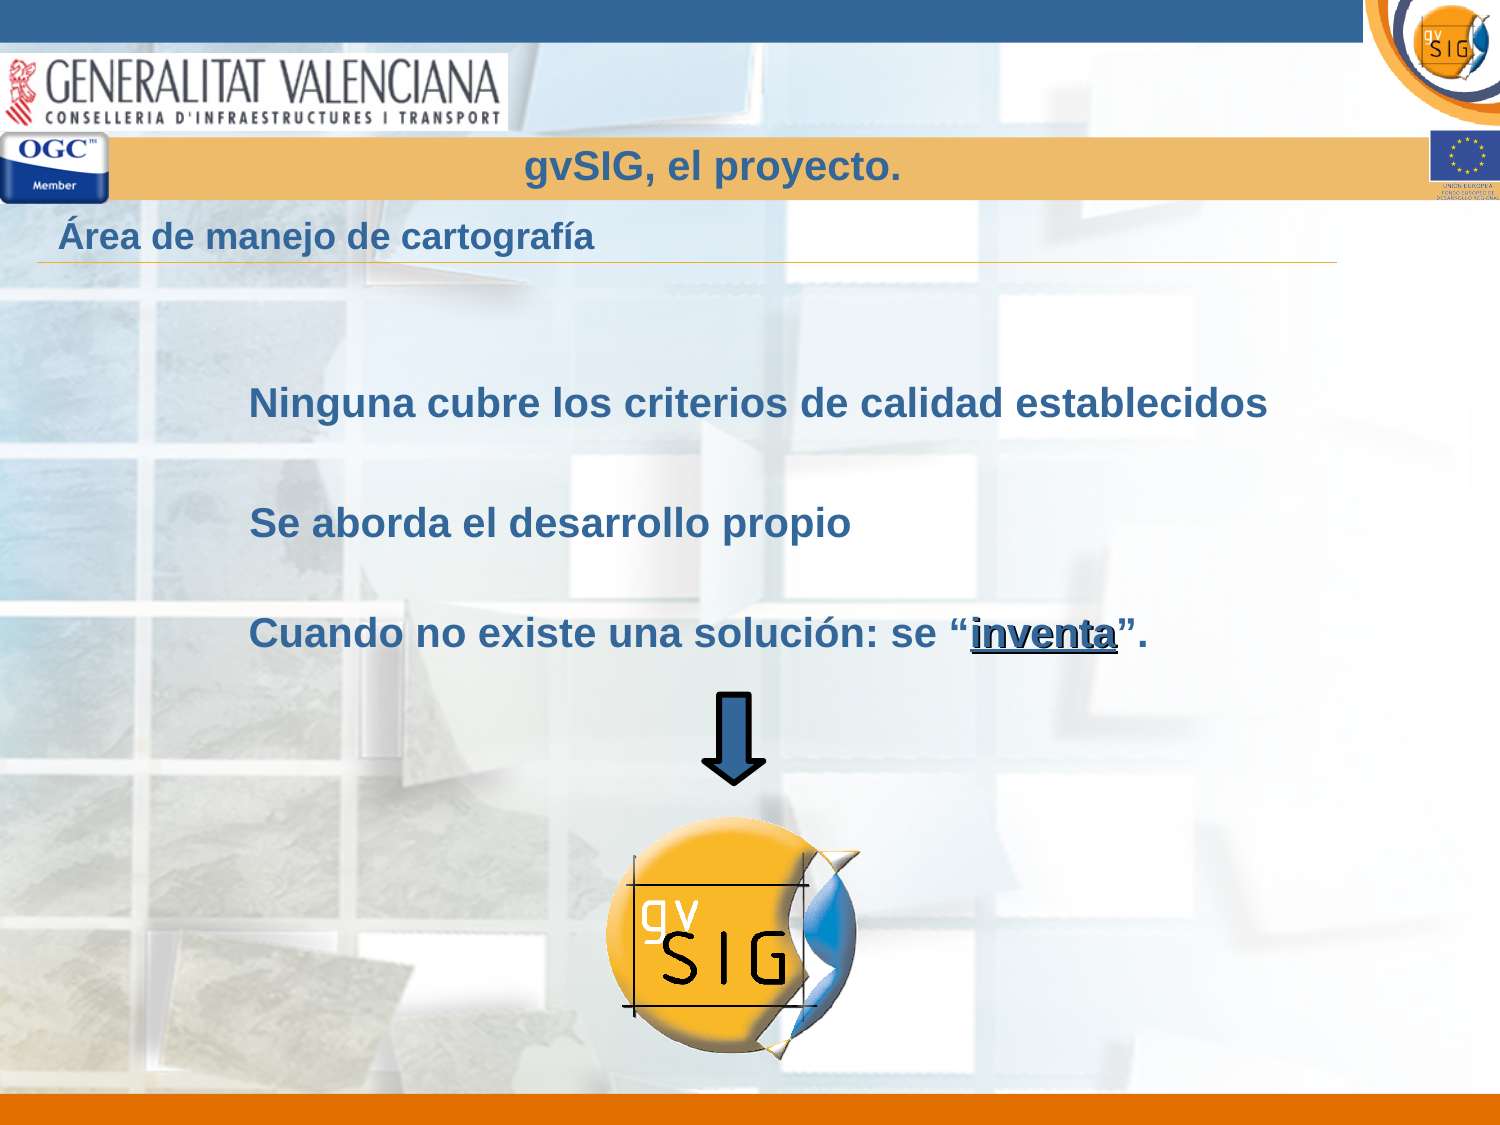

gvSIG, el proyecto.
Área de manejo de cartografía
# Ninguna cubre los criterios de calidad establecidos
 Se aborda el desarrollo propio
 Cuando no existe una solución: se “inventa”.